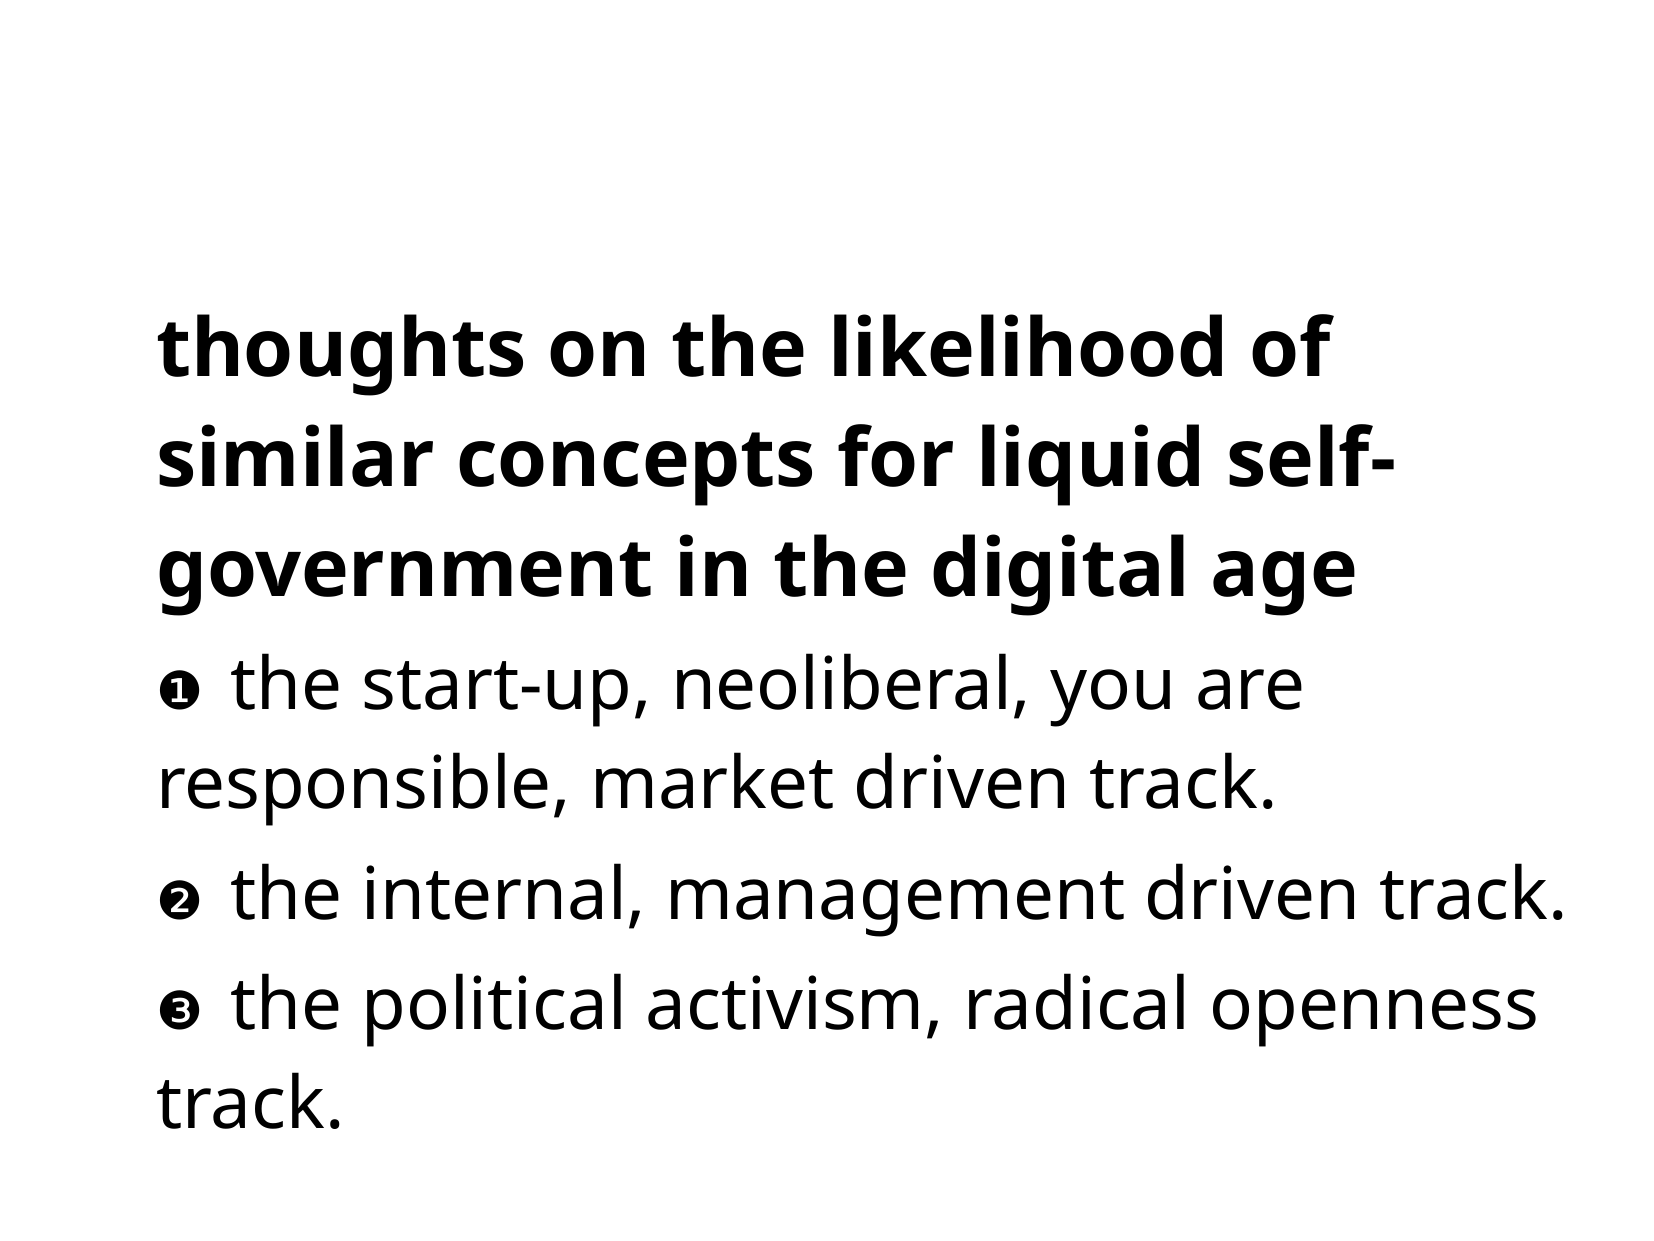

# thoughts on the likelihood of similar concepts for liquid self-government in the digital age
❶ the start-up, neoliberal, you are responsible, market driven track.
❷ the internal, management driven track.
❸ the political activism, radical openness track.